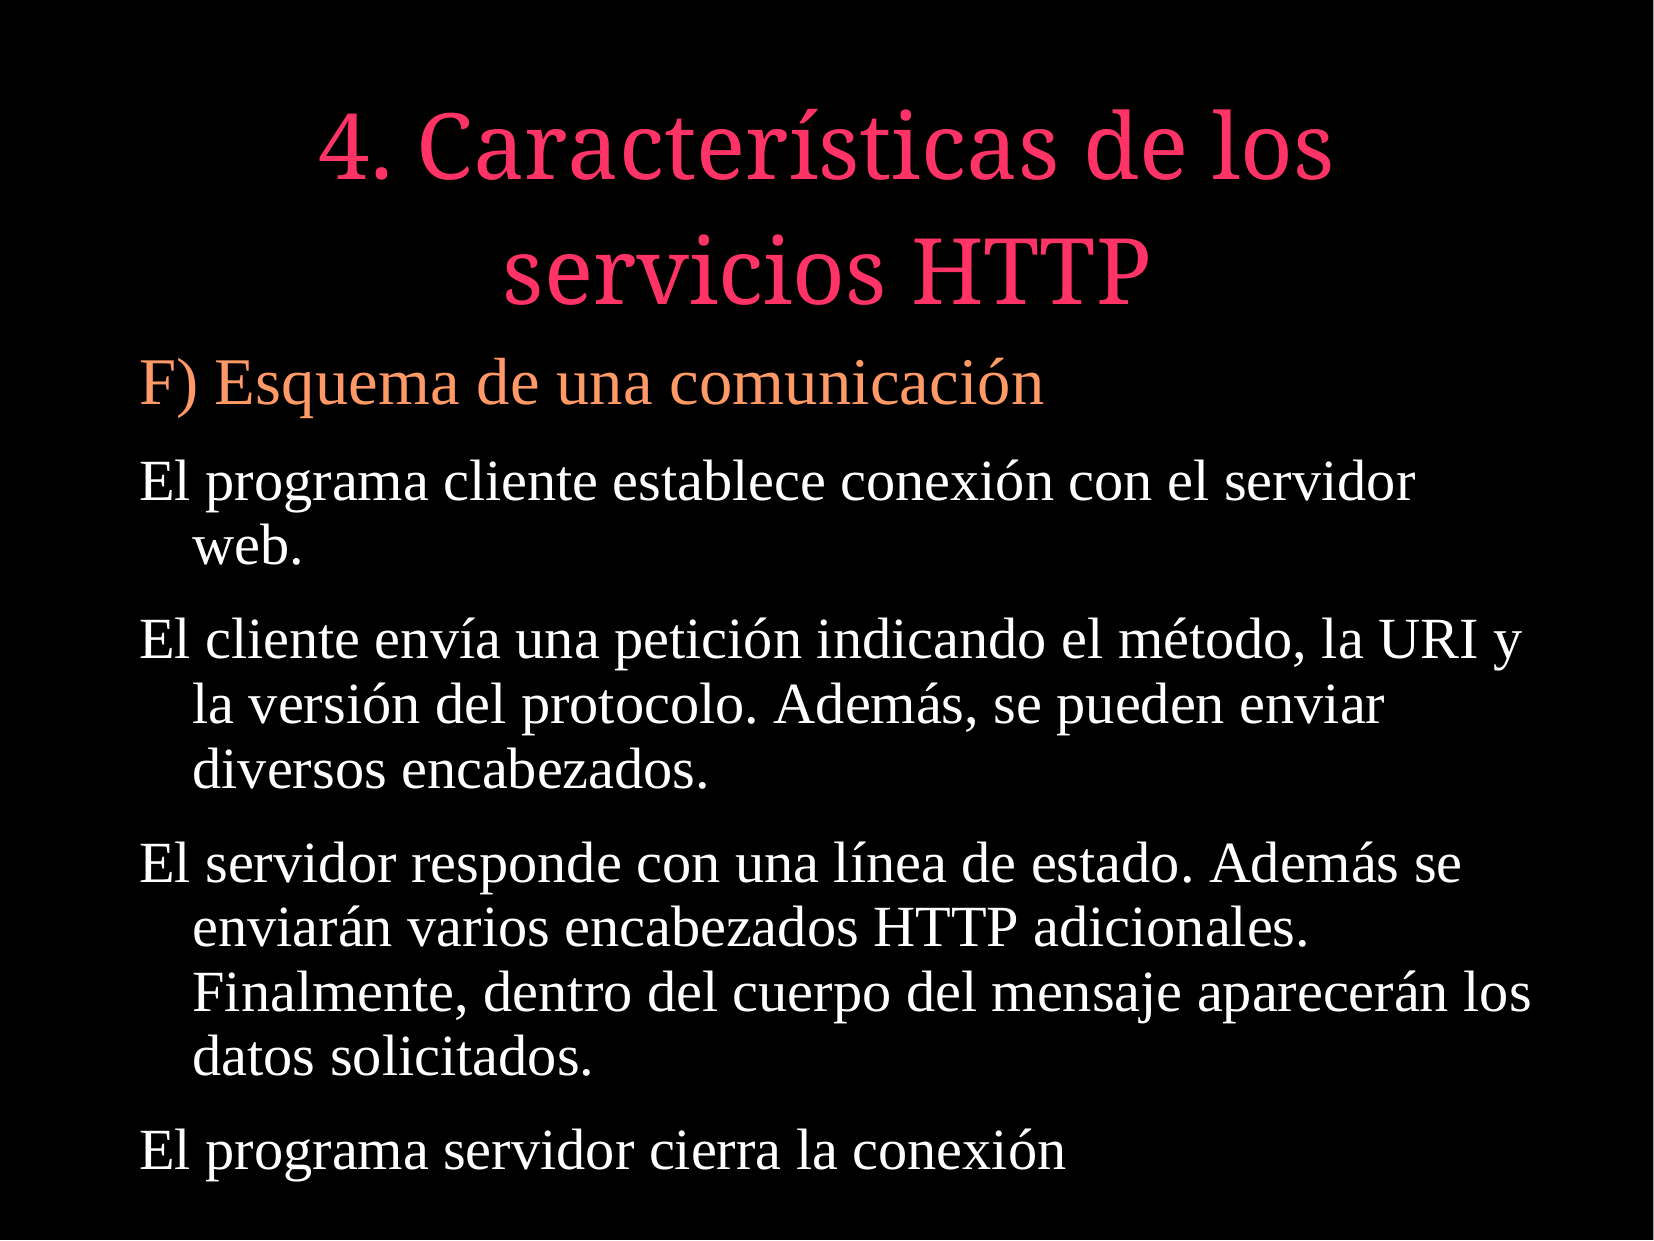

# 4. Características de los servicios HTTP
F) Esquema de una comunicación
El programa cliente establece conexión con el servidor web.
El cliente envía una petición indicando el método, la URI y la versión del protocolo. Además, se pueden enviar diversos encabezados.
El servidor responde con una línea de estado. Además se enviarán varios encabezados HTTP adicionales. Finalmente, dentro del cuerpo del mensaje aparecerán los datos solicitados.
El programa servidor cierra la conexión